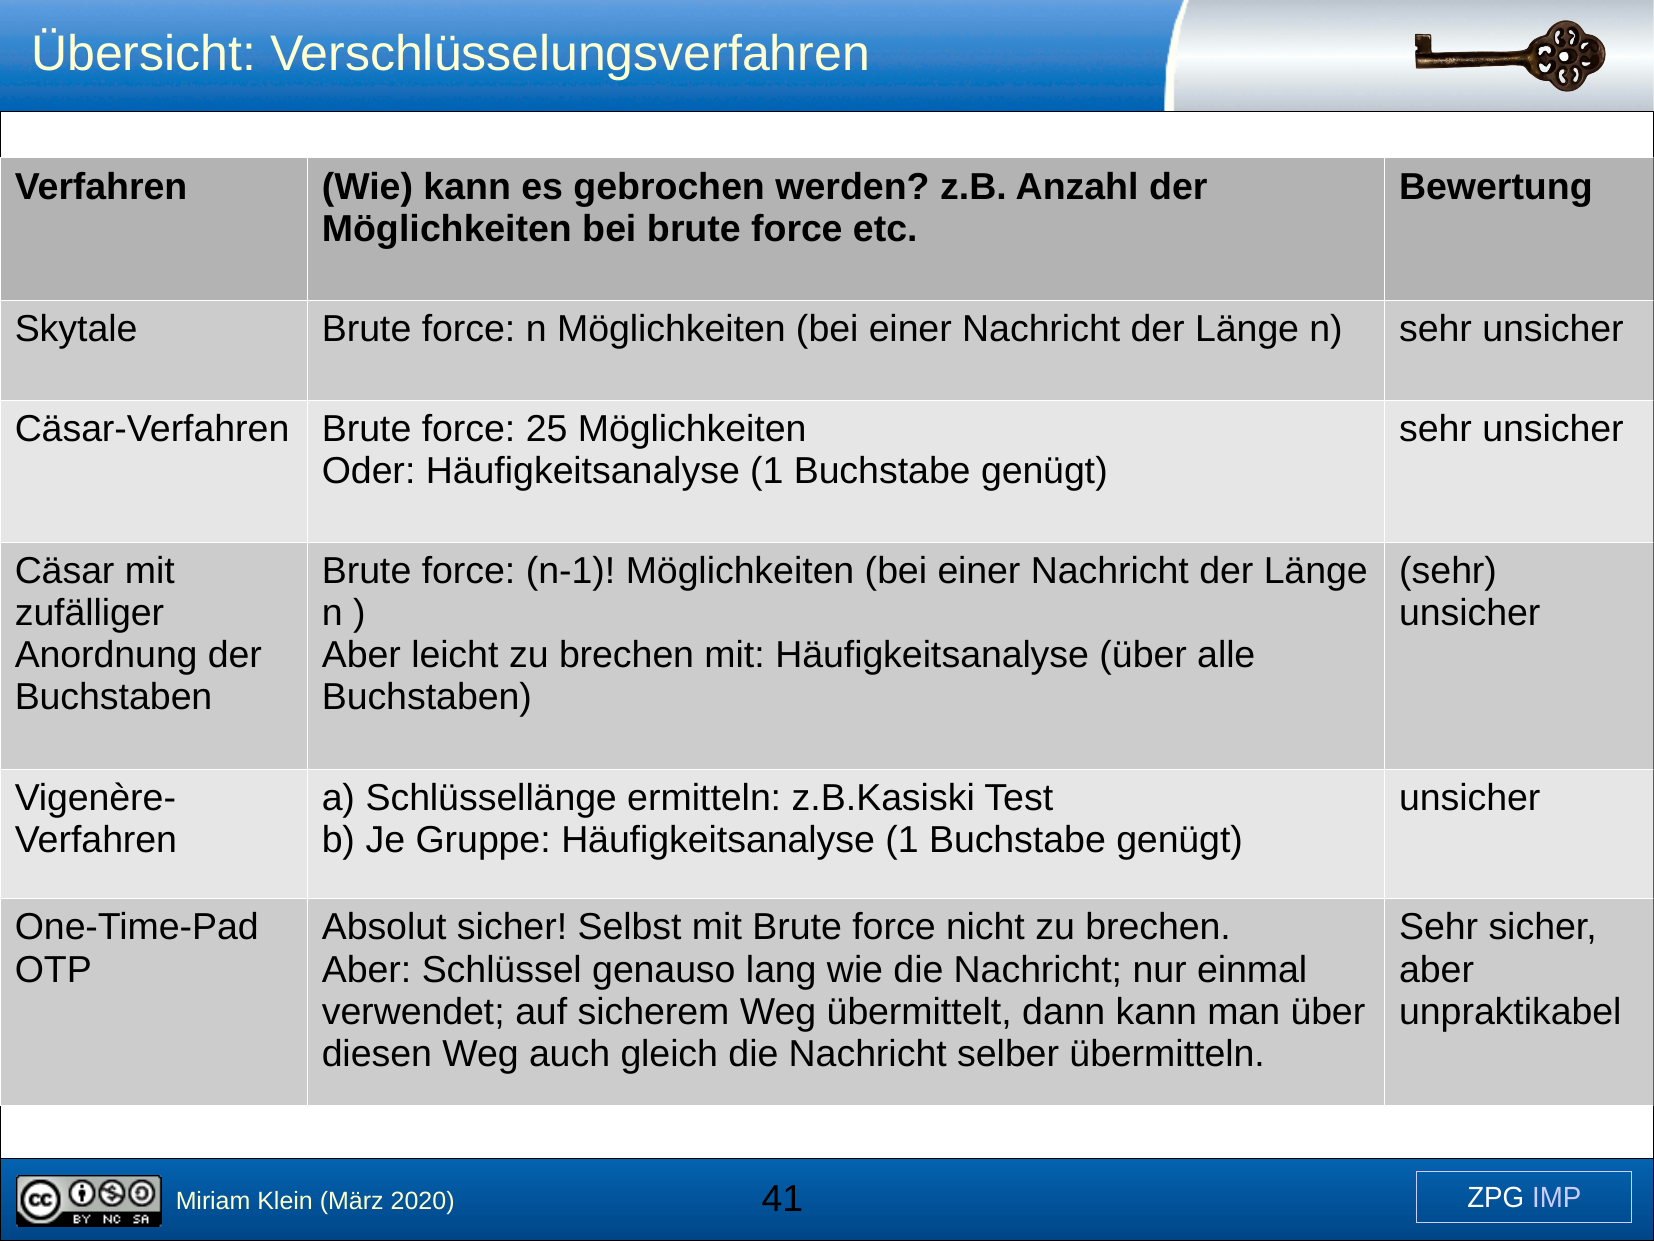

# Übersicht: Verschlüsselungsverfahren
| Verfahren | (Wie) kann es gebrochen werden? z.B. Anzahl der Möglichkeiten bei brute force etc. | Bewertung |
| --- | --- | --- |
| Skytale | Brute force: n Möglichkeiten (bei einer Nachricht der Länge n) | sehr unsicher |
| Cäsar-Verfahren | Brute force: 25 Möglichkeiten Oder: Häufigkeitsanalyse (1 Buchstabe genügt) | sehr unsicher |
| Cäsar mit zufälliger Anordnung der Buchstaben | Brute force: (n-1)! Möglichkeiten (bei einer Nachricht der Länge n ) Aber leicht zu brechen mit: Häufigkeitsanalyse (über alle Buchstaben) | (sehr) unsicher |
| Vigenère-Verfahren | a) Schlüssellänge ermitteln: z.B.Kasiski Test b) Je Gruppe: Häufigkeitsanalyse (1 Buchstabe genügt) | unsicher |
| One-Time-Pad OTP | Absolut sicher! Selbst mit Brute force nicht zu brechen. Aber: Schlüssel genauso lang wie die Nachricht; nur einmal verwendet; auf sicherem Weg übermittelt, dann kann man über diesen Weg auch gleich die Nachricht selber übermitteln. | Sehr sicher, aber unpraktikabel |
41